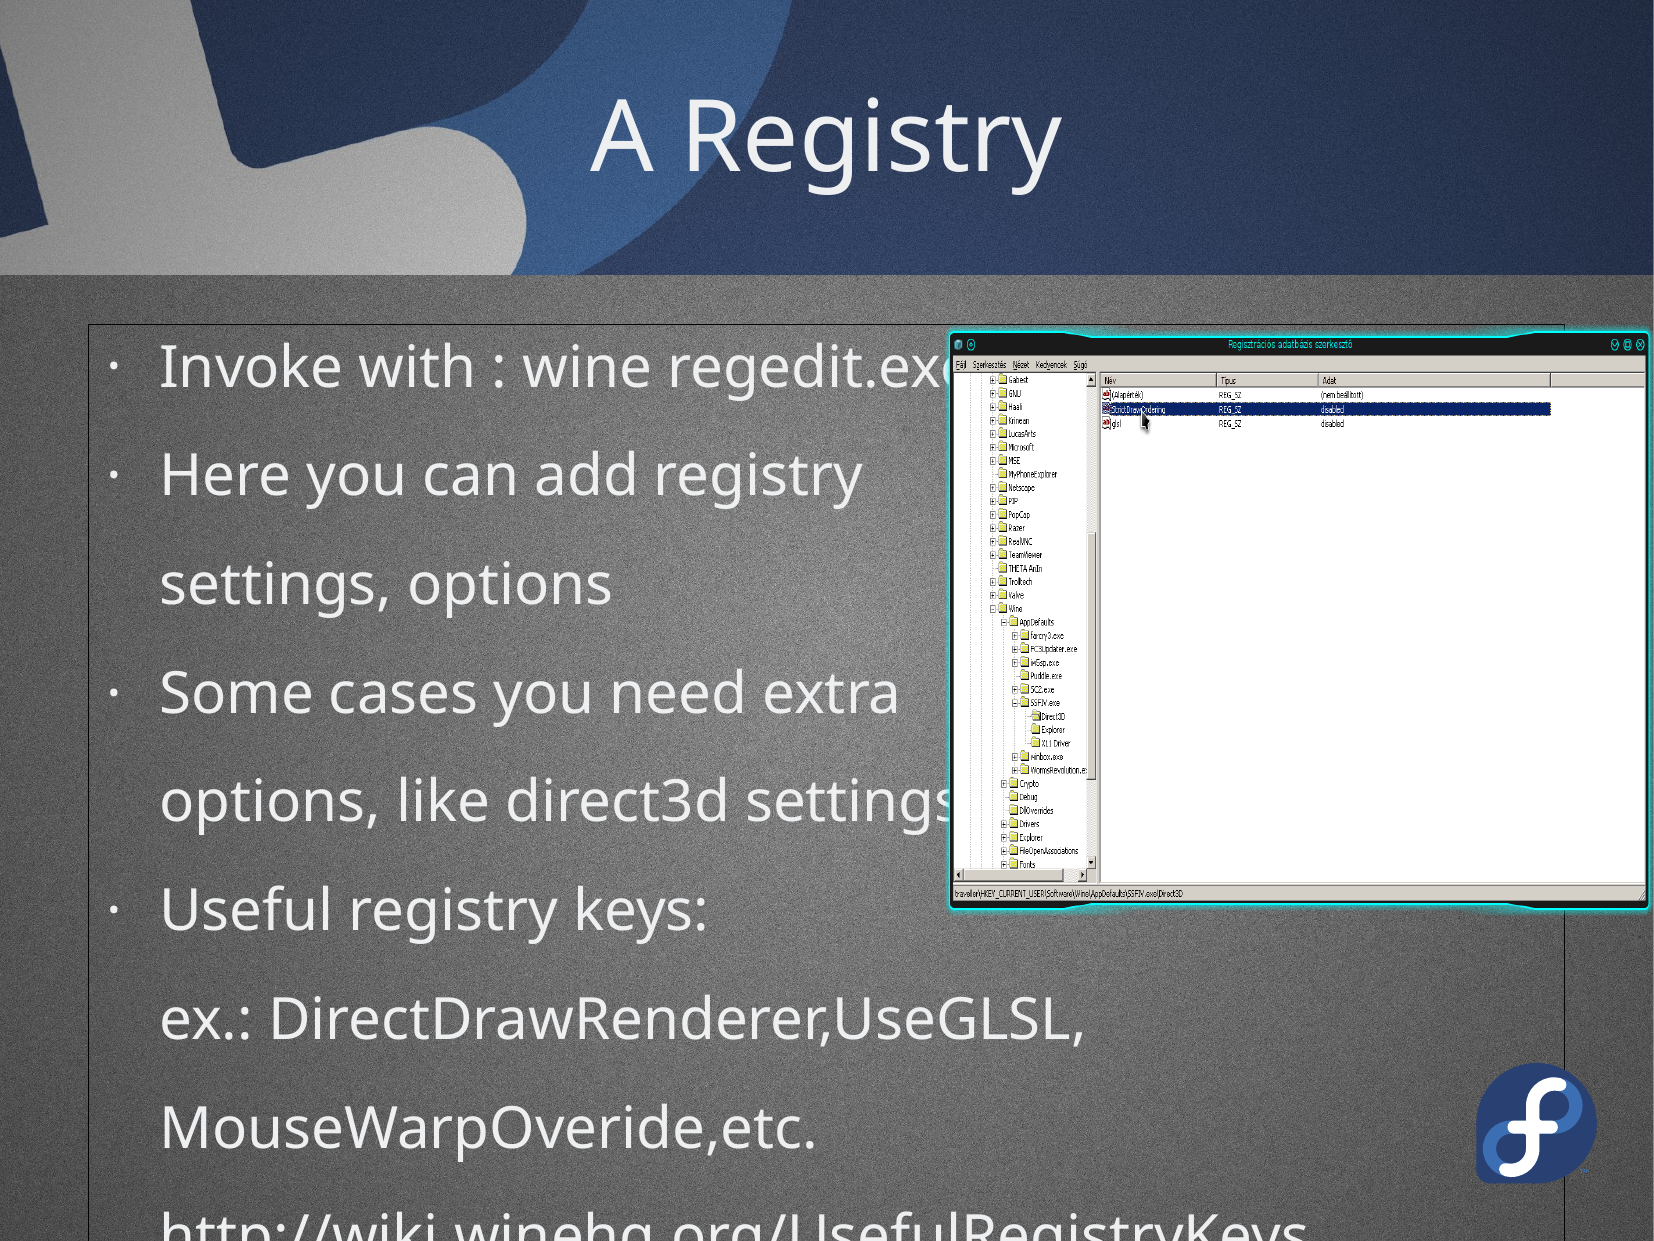

# A Registry
Invoke with : wine regedit.exe
Here you can add registry
settings, options
Some cases you need extra
options, like direct3d settings
Useful registry keys:
ex.: DirectDrawRenderer,UseGLSL,
MouseWarpOveride,etc.
http://wiki.winehq.org/UsefulRegistryKeys